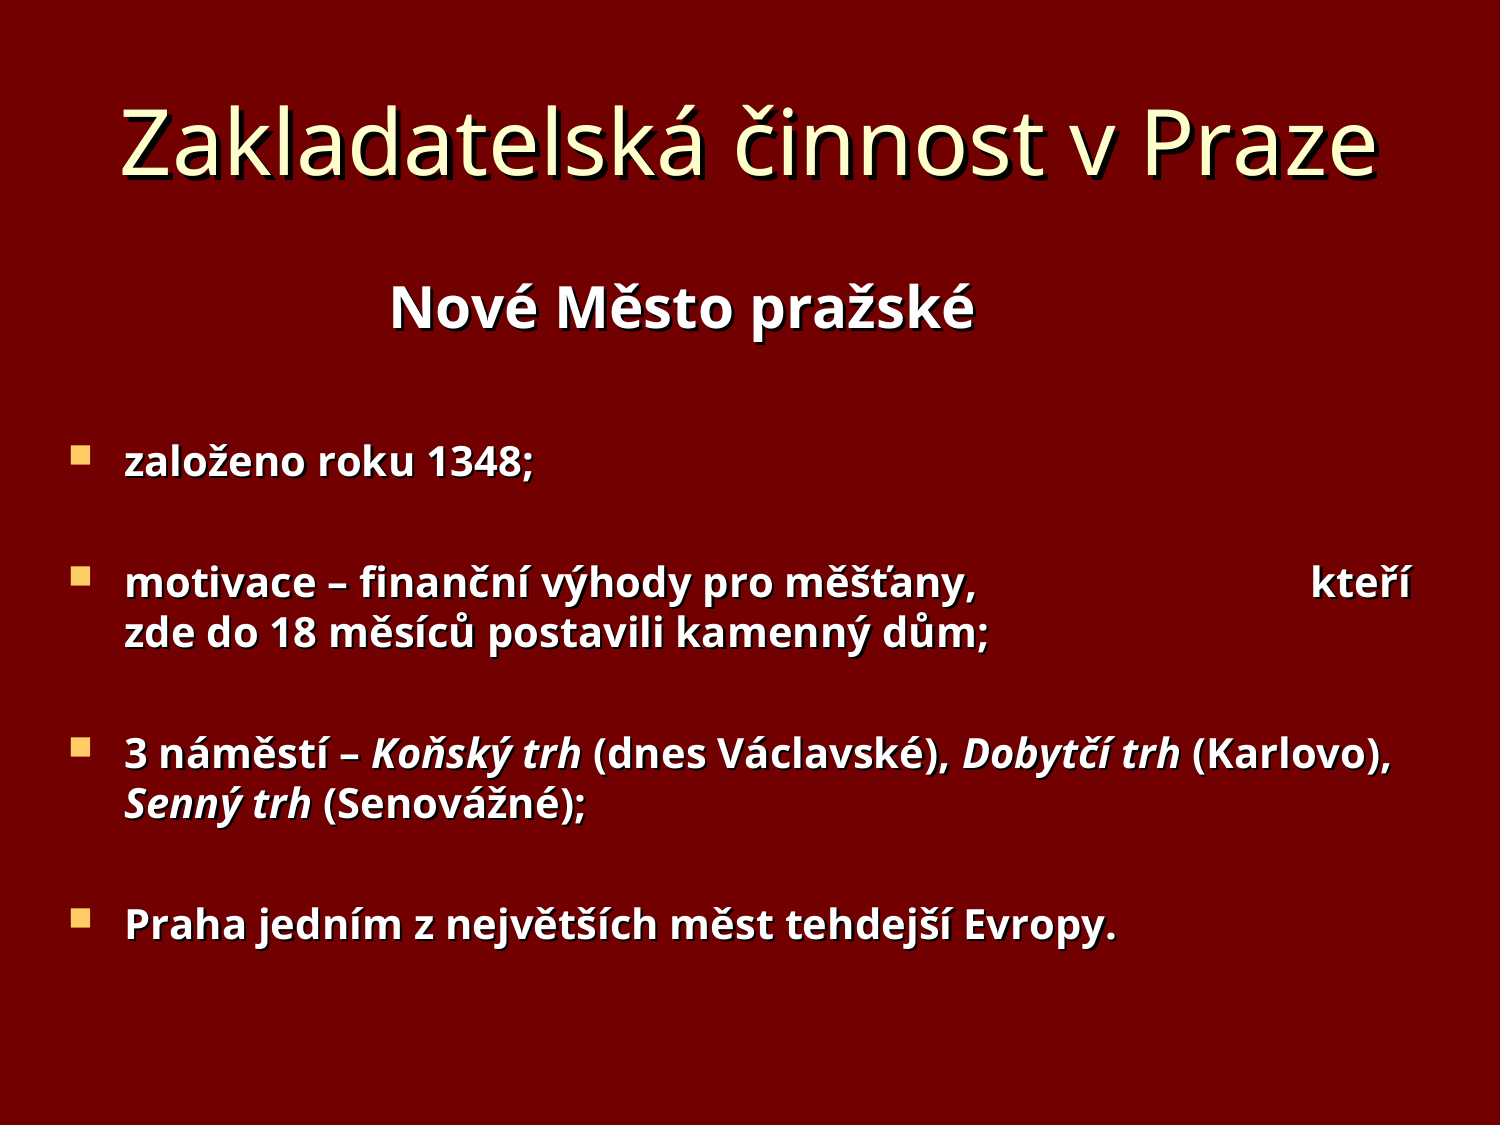

# Zakladatelská činnost v Praze
 Nové Město pražské
založeno roku 1348;
motivace – finanční výhody pro měšťany, kteří zde do 18 měsíců postavili kamenný dům;
3 náměstí – Koňský trh (dnes Václavské), Dobytčí trh (Karlovo), Senný trh (Senovážné);
Praha jedním z největších měst tehdejší Evropy.